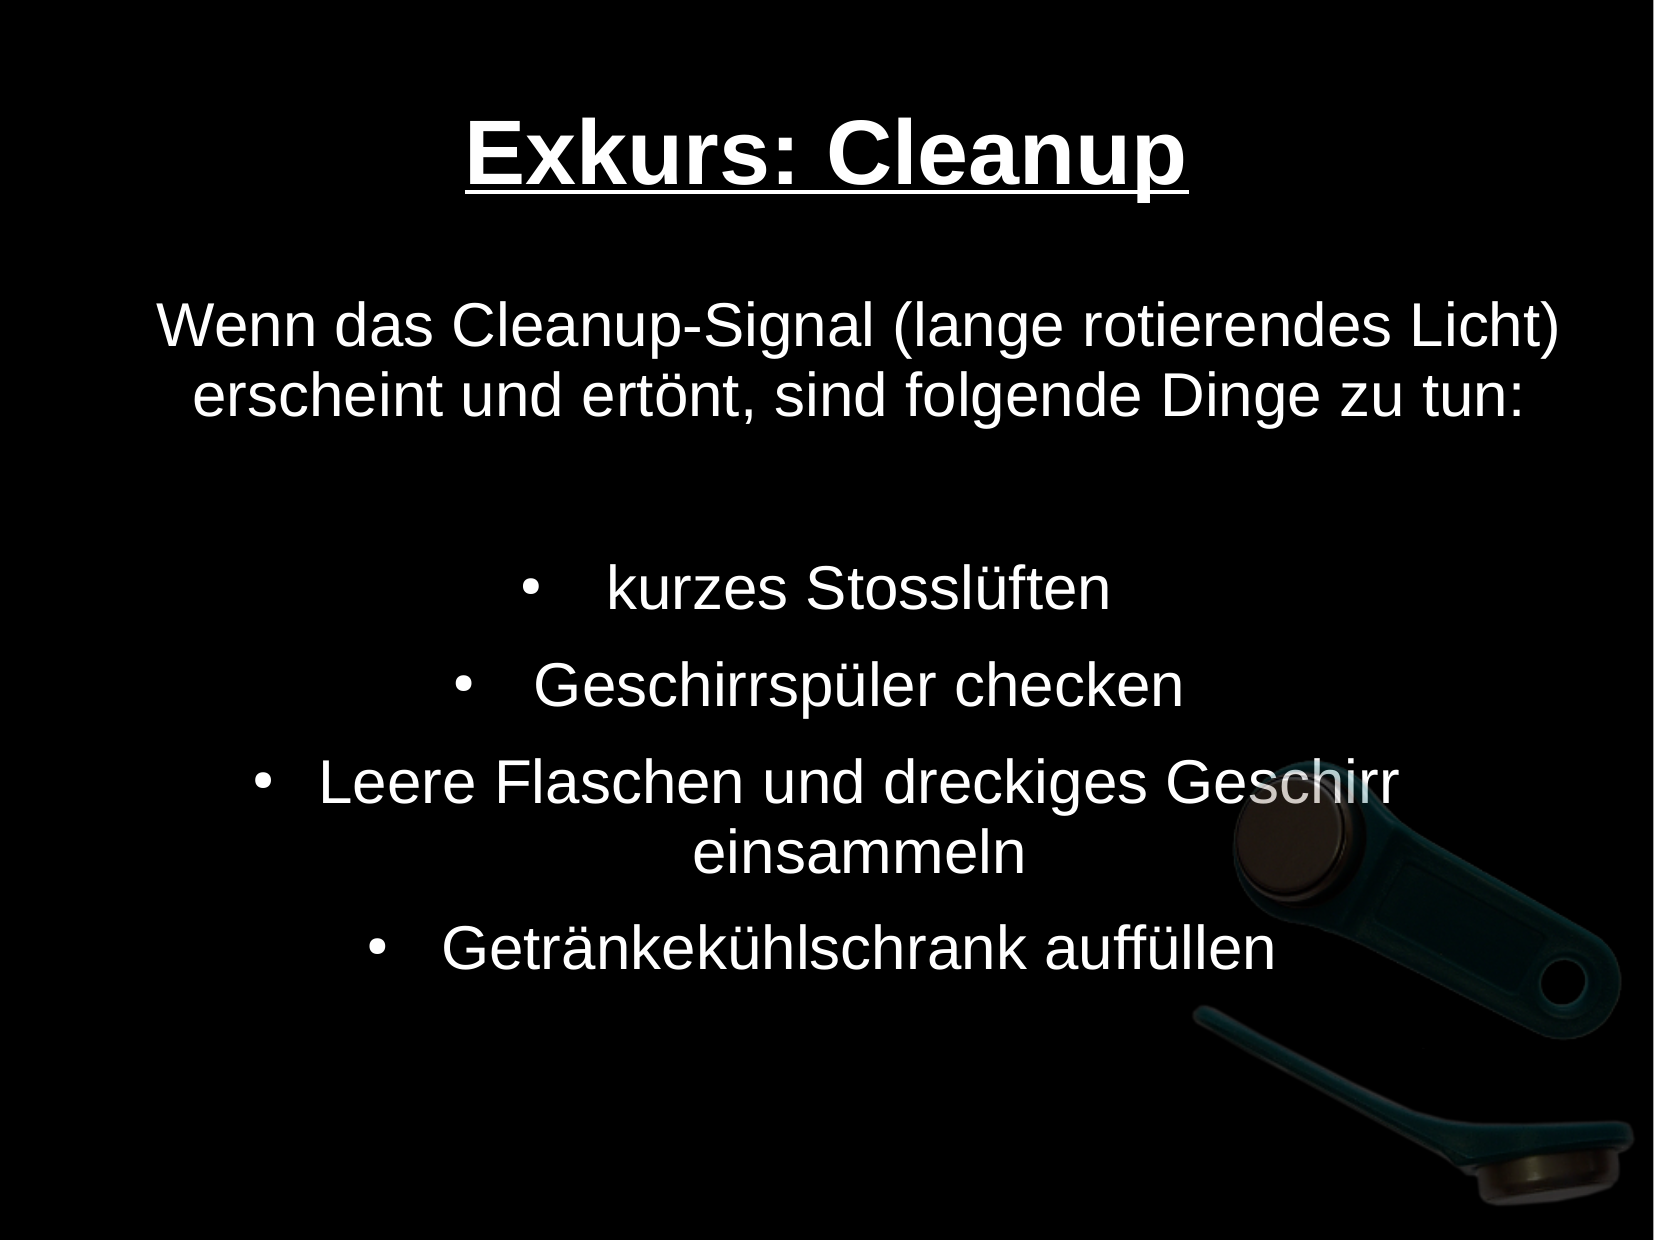

# Exkurs: Cleanup
Wenn das Cleanup-Signal (lange rotierendes Licht) erscheint und ertönt, sind folgende Dinge zu tun:
kurzes Stosslüften
Geschirrspüler checken
Leere Flaschen und dreckiges Geschirr einsammeln
Getränkekühlschrank auffüllen